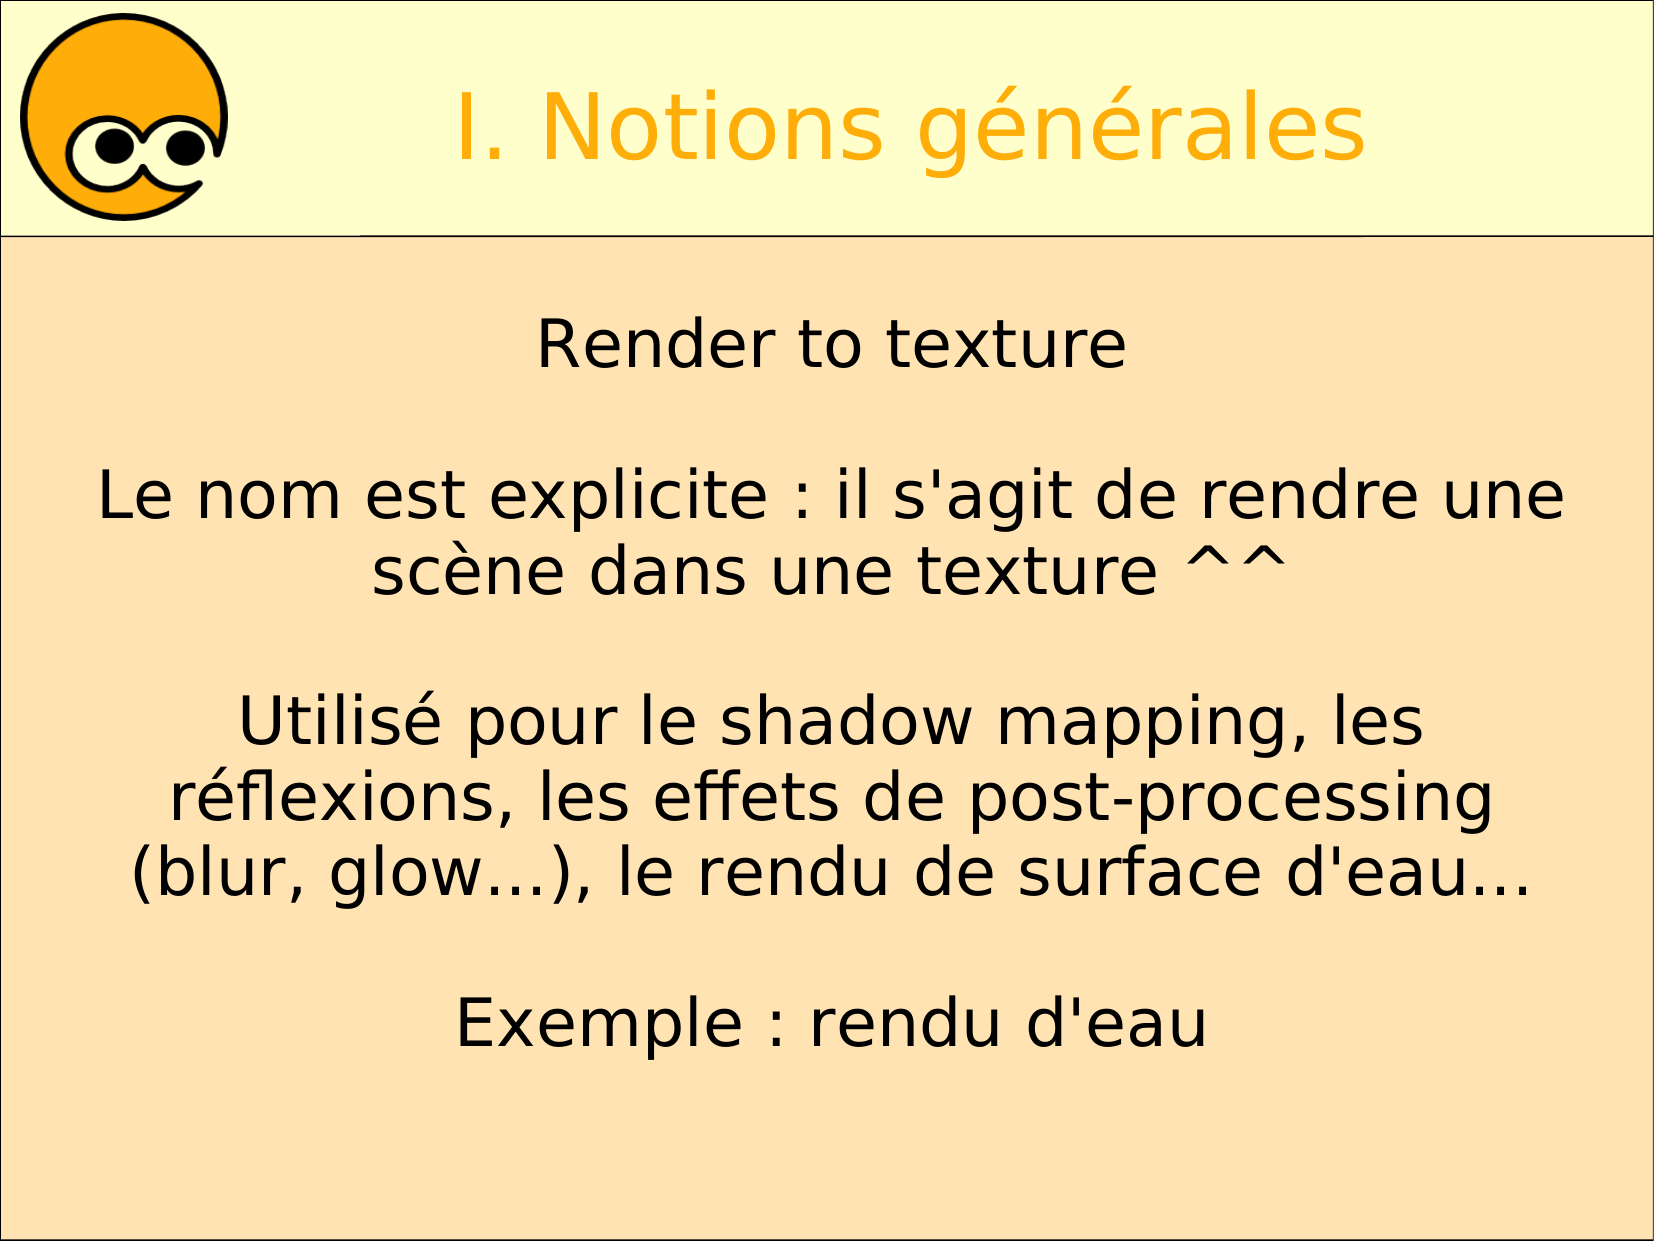

# I. Notions générales
Render to texture
Le nom est explicite : il s'agit de rendre une scène dans une texture ^^
Utilisé pour le shadow mapping, les réflexions, les effets de post-processing (blur, glow...), le rendu de surface d'eau...
Exemple : rendu d'eau